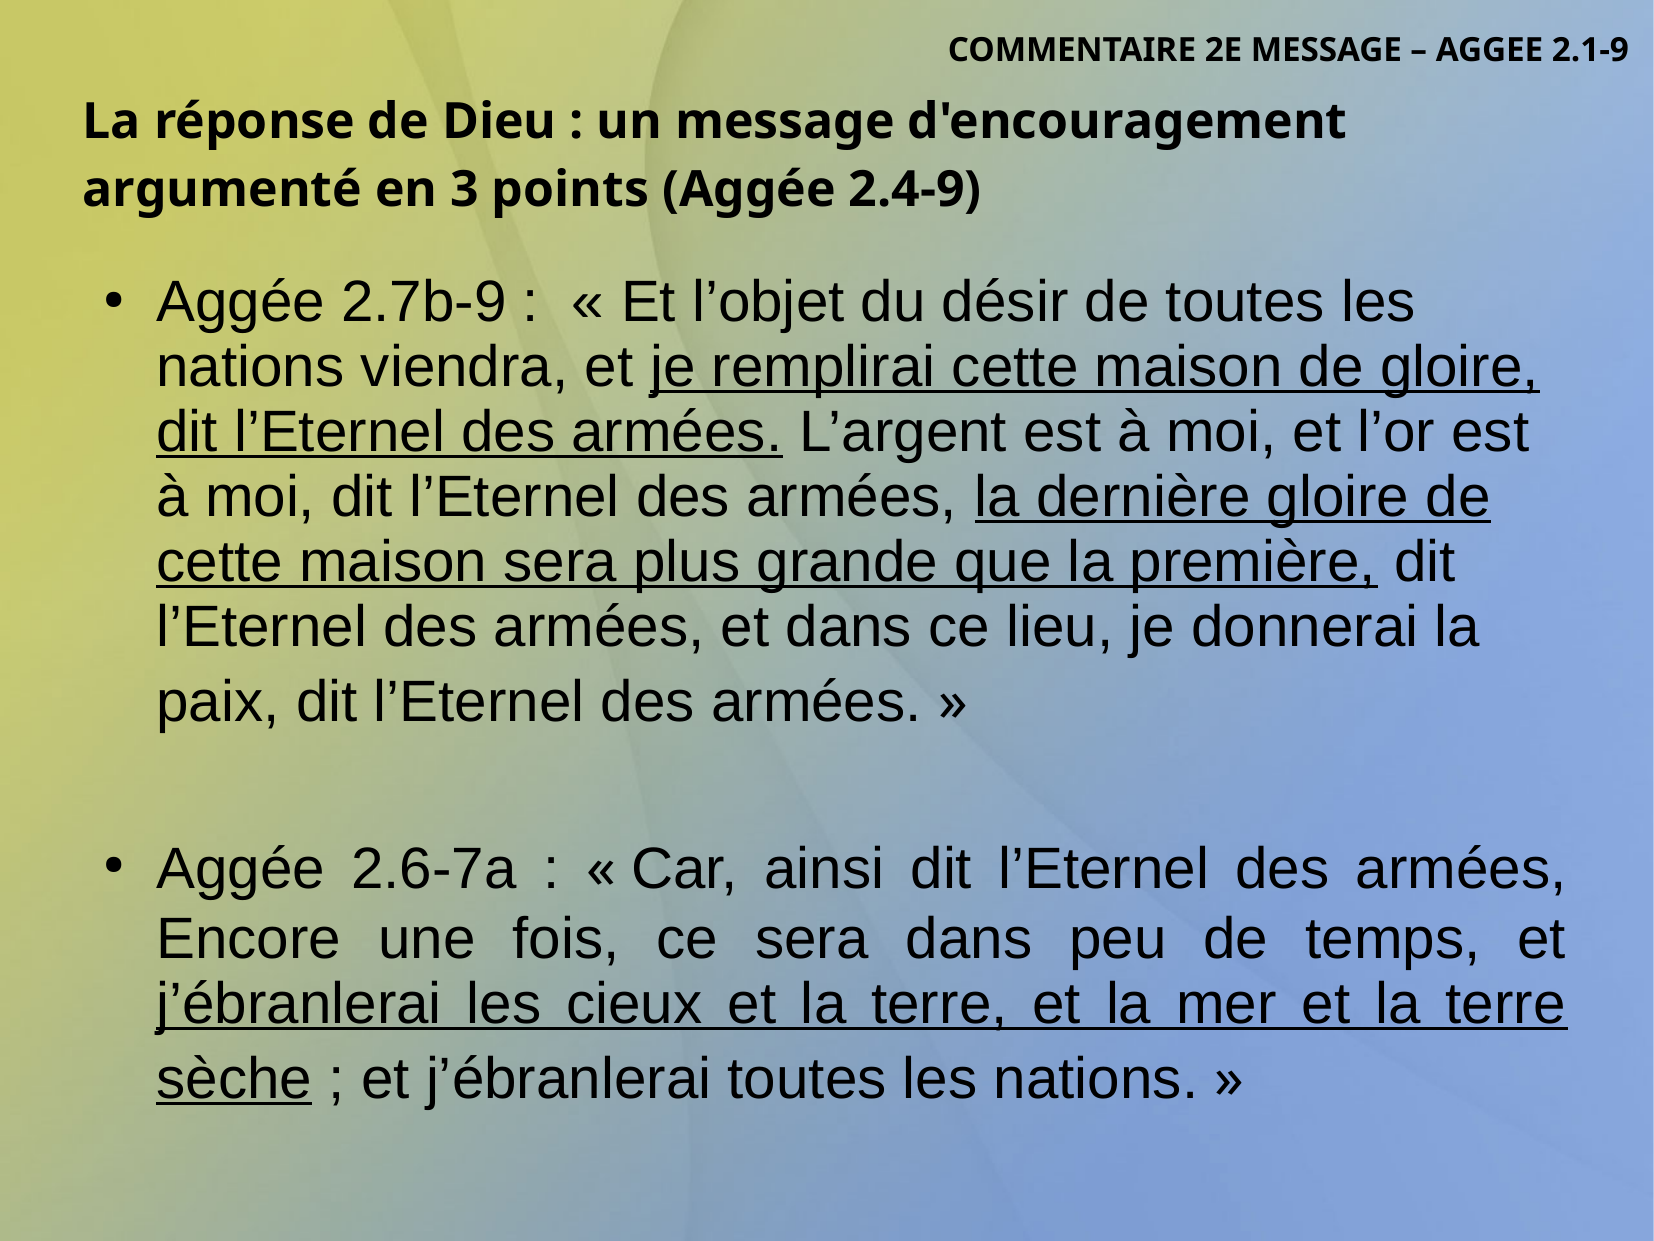

COMMENTAIRE 2E MESSAGE – AGGEE 2.1-9
# La réponse de Dieu : un message d'encouragement argumenté en 3 points (Aggée 2.4-9)
Aggée 2.7b-9 : « Et l’objet du désir de toutes les nations viendra, et je remplirai cette maison de gloire, dit l’Eternel des armées. L’argent est à moi, et l’or est à moi, dit l’Eternel des armées, la dernière gloire de cette maison sera plus grande que la première, dit l’Eternel des armées, et dans ce lieu, je donnerai la paix, dit l’Eternel des armées. »
Aggée 2.6-7a : « Car, ainsi dit l’Eternel des armées, Encore une fois, ce sera dans peu de temps, et j’ébranlerai les cieux et la terre, et la mer et la terre sèche ; et j’ébranlerai toutes les nations. »